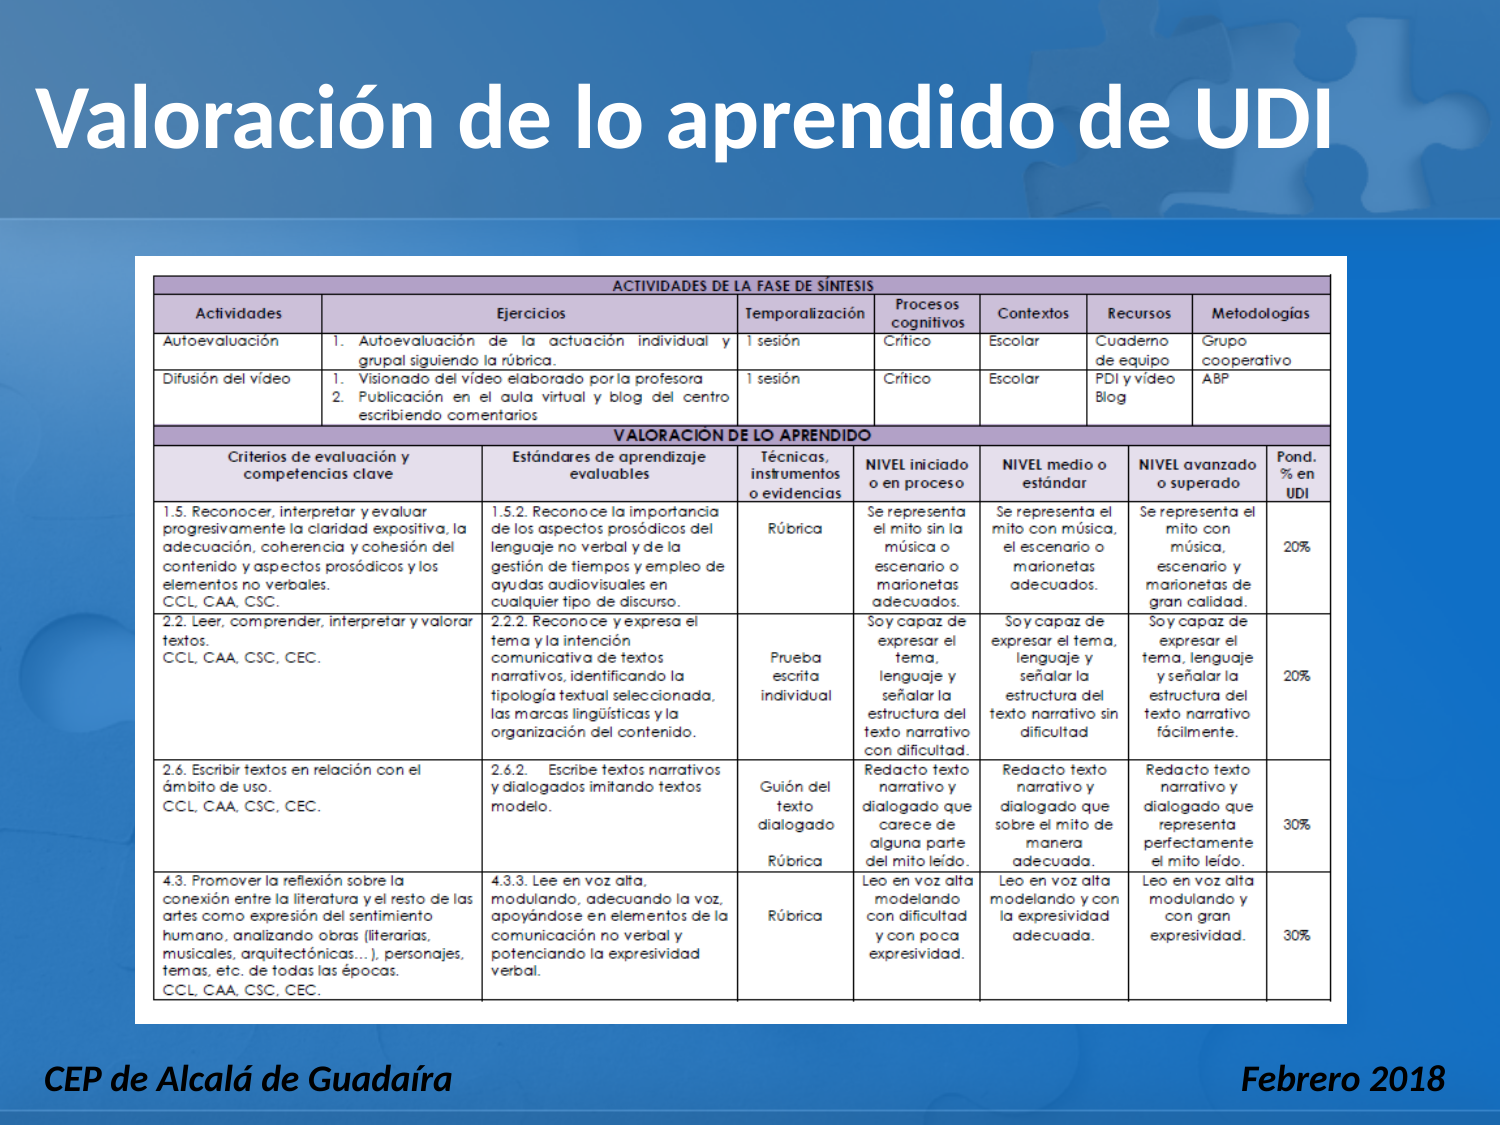

# Valoración de lo aprendido de UDI
CEP de Alcalá de Guadaíra Febrero 2018